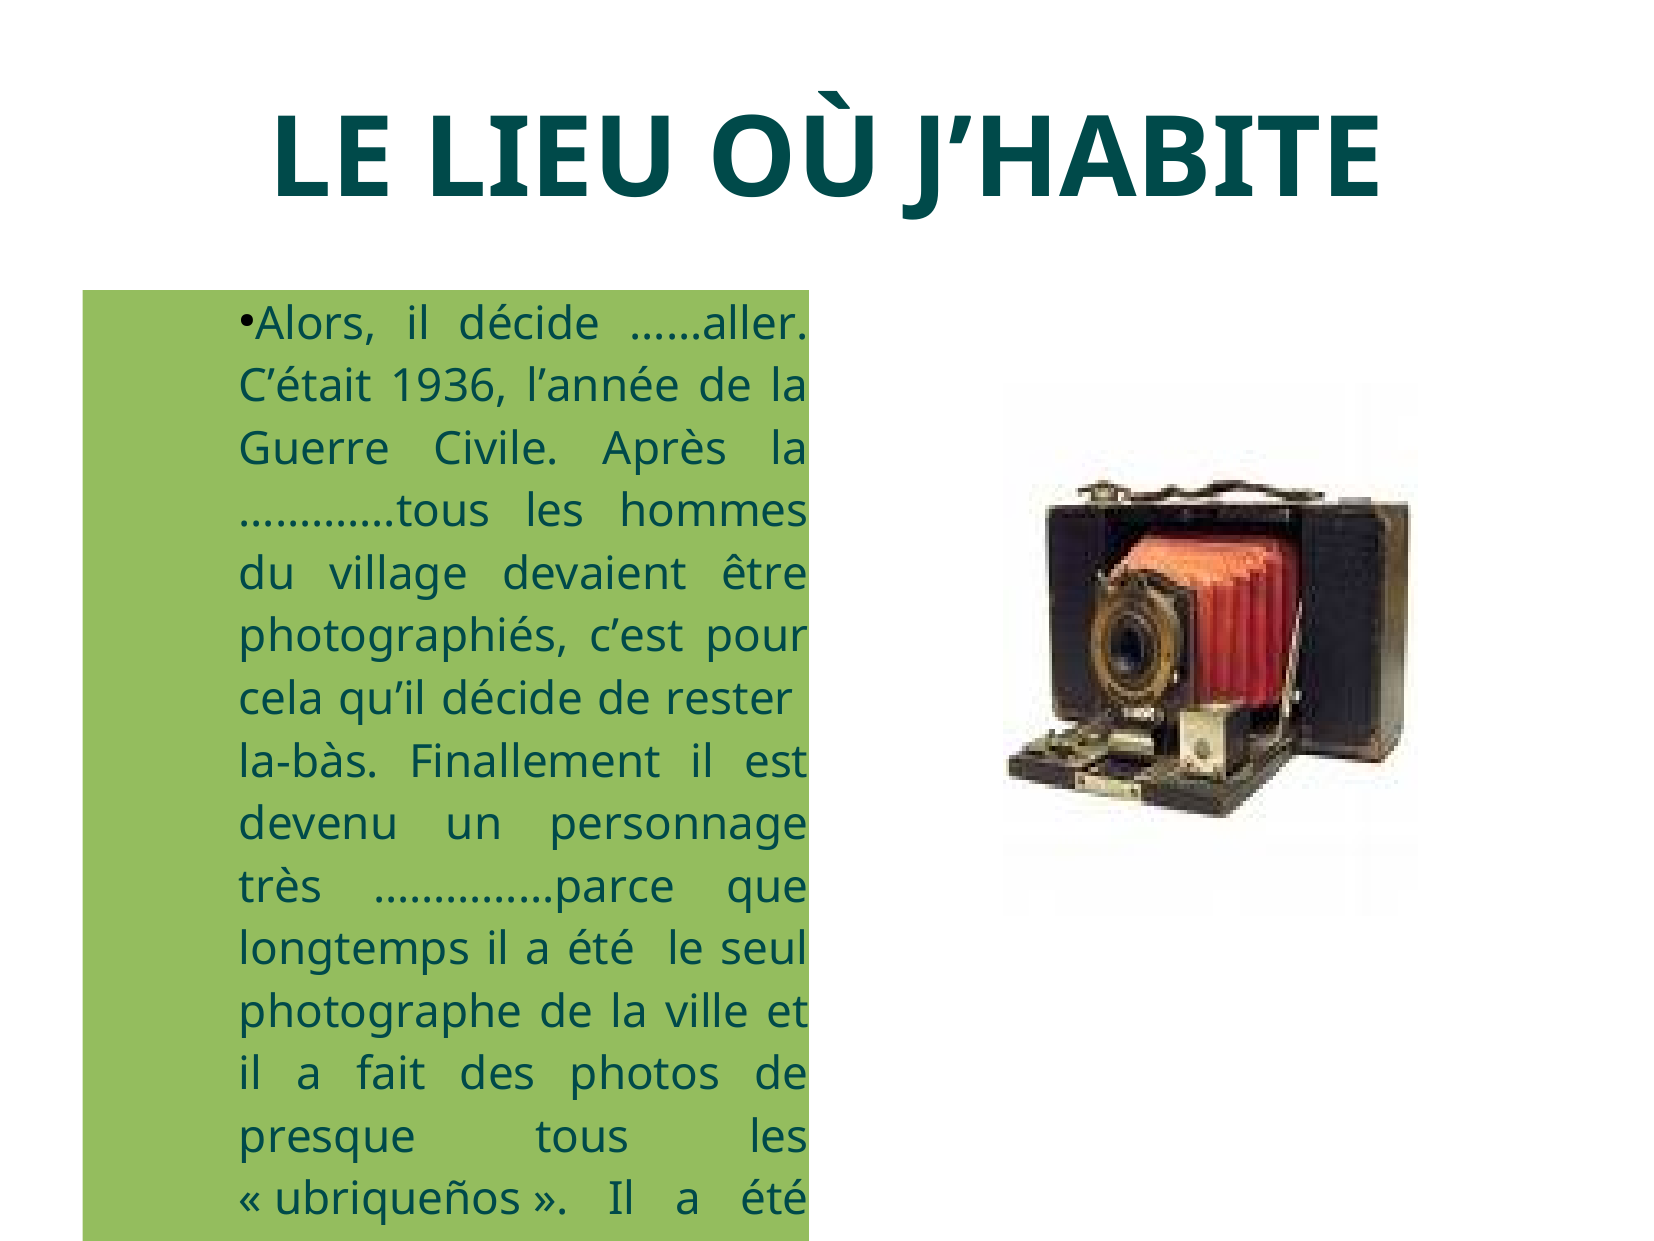

# LE LIEU OÙ J’HABITE
Alors, il décide ……aller. C’était 1936, l’année de la Guerre Civile. Après la ………….tous les hommes du village devaient être photographiés, c’est pour cela qu’il décide de rester la-bàs. Finallement il est devenu un personnage très ……………parce que longtemps il a été le seul photographe de la ville et il a fait des photos de presque tous les « ubriqueños ». Il a été nommé « El Retra », c’est le surnom de retratista.